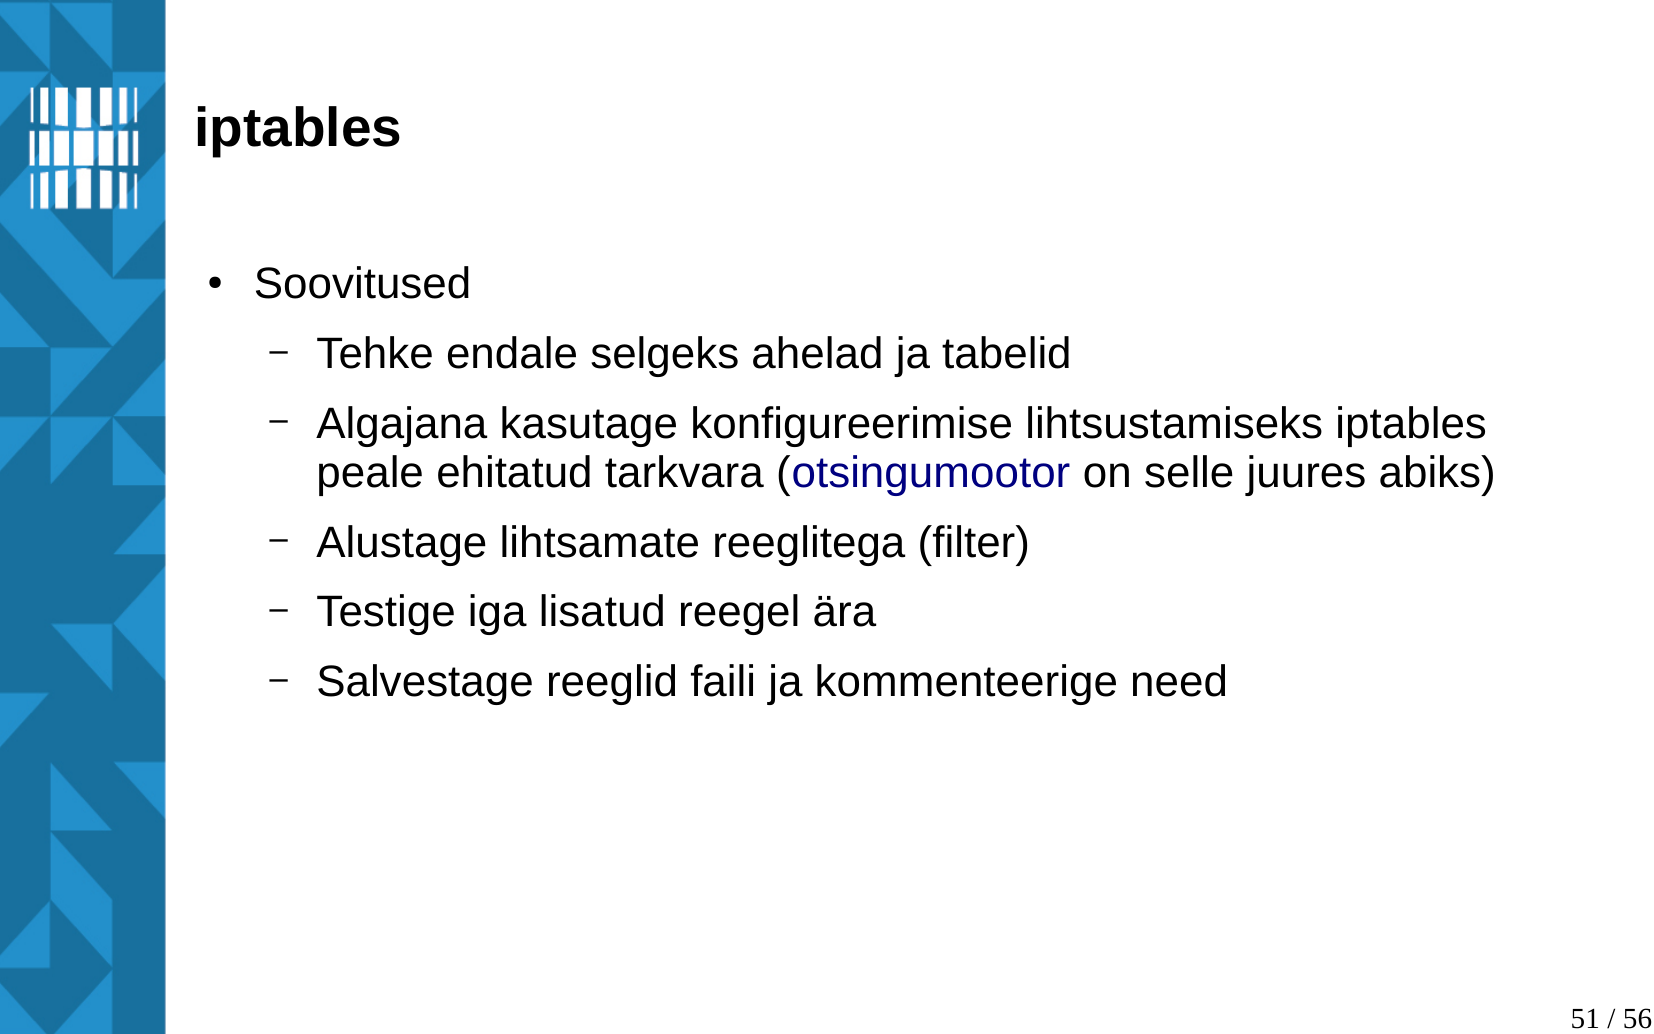

# iptables
Soovitused
Tehke endale selgeks ahelad ja tabelid
Algajana kasutage konfigureerimise lihtsustamiseks iptables peale ehitatud tarkvara (otsingumootor on selle juures abiks)
Alustage lihtsamate reeglitega (filter)
Testige iga lisatud reegel ära
Salvestage reeglid faili ja kommenteerige need
51